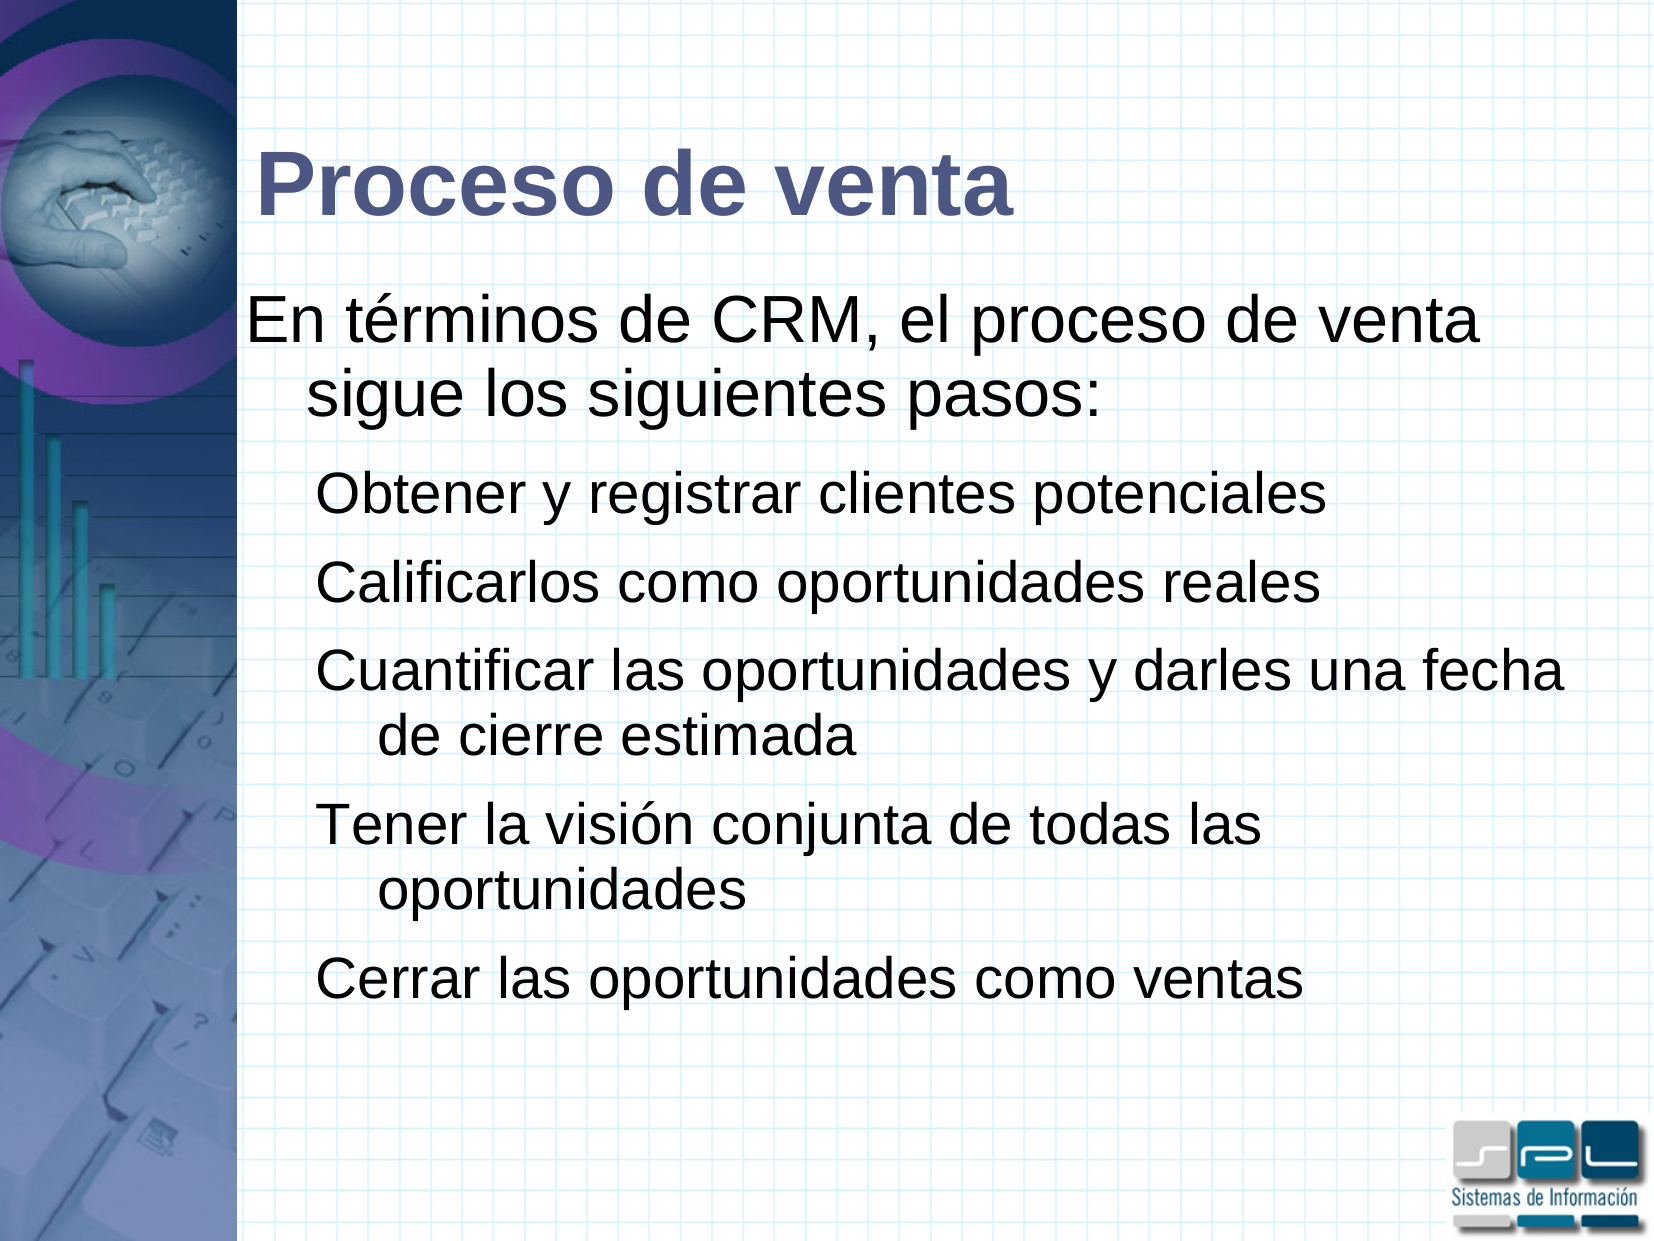

# Proceso de venta
En términos de CRM, el proceso de venta sigue los siguientes pasos:
Obtener y registrar clientes potenciales
Calificarlos como oportunidades reales
Cuantificar las oportunidades y darles una fecha de cierre estimada
Tener la visión conjunta de todas las oportunidades
Cerrar las oportunidades como ventas